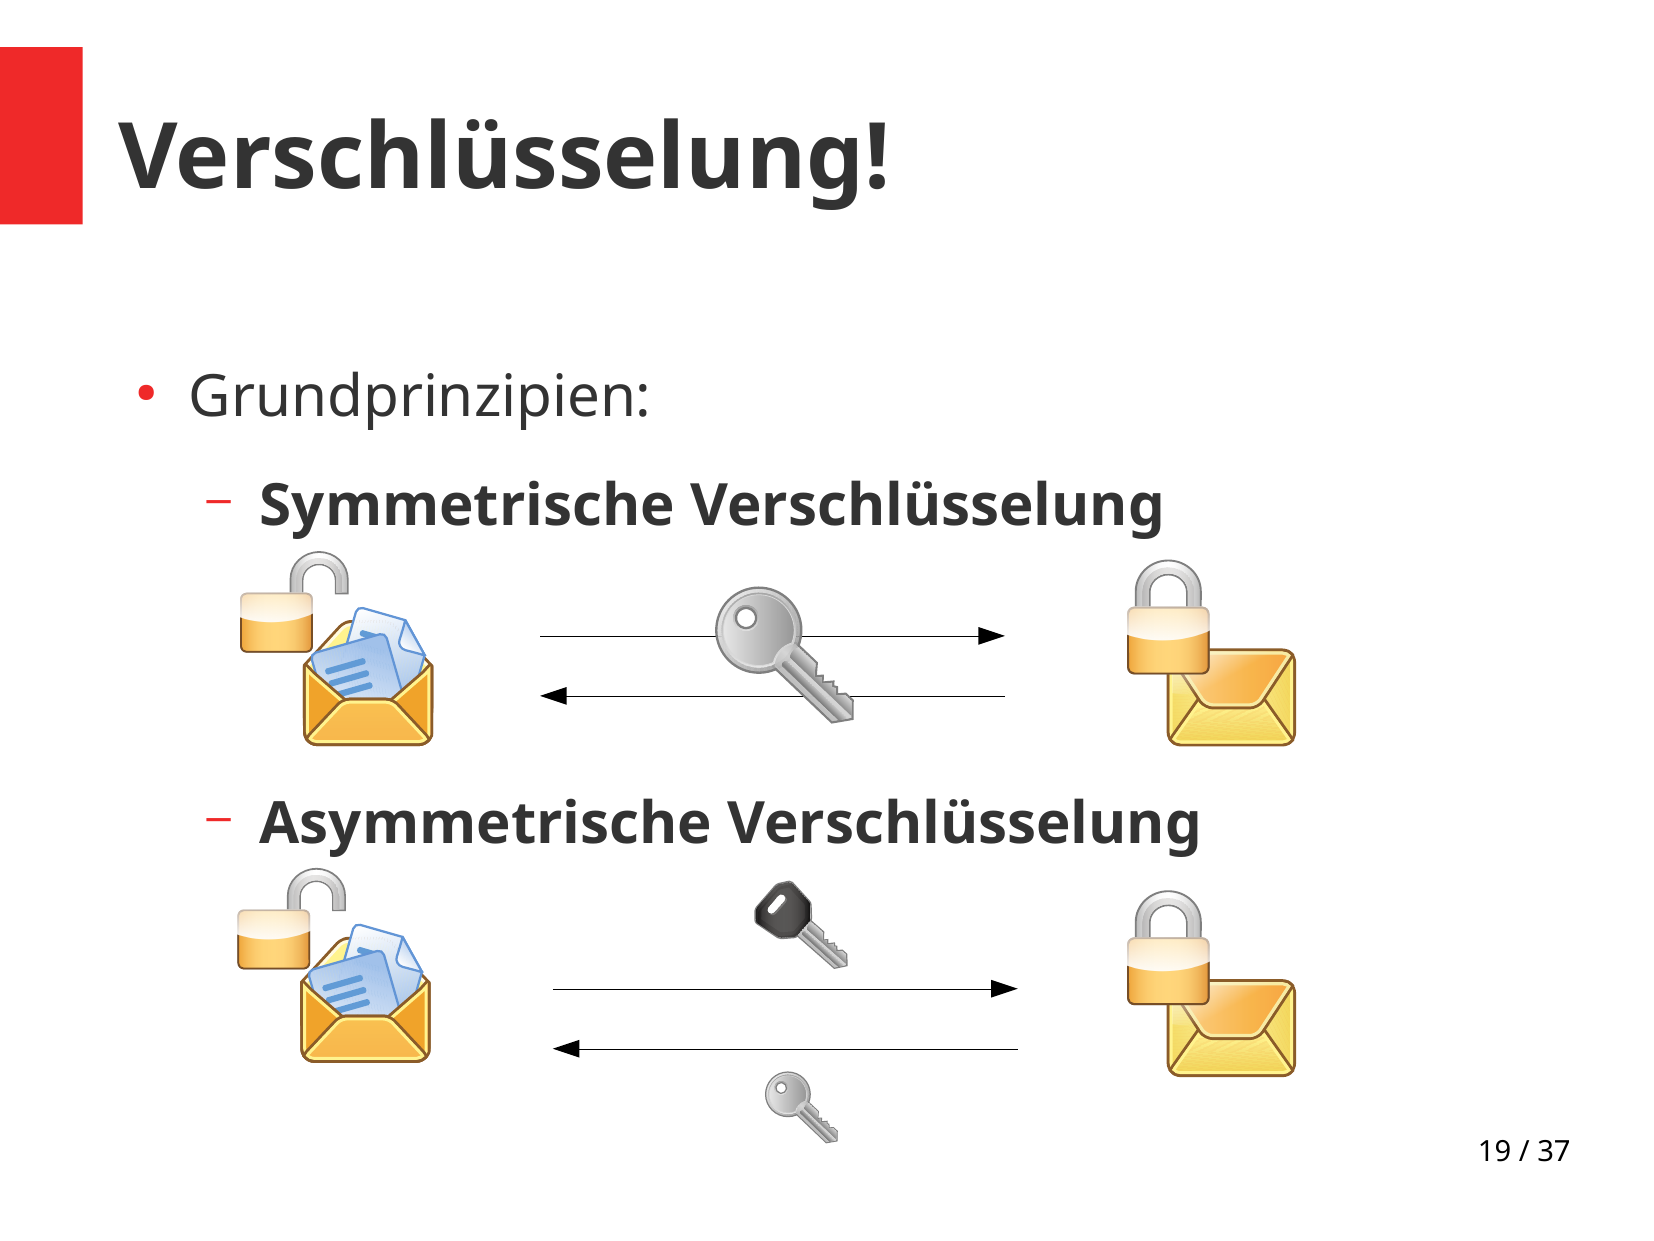

# Verschlüsselung!
Grundprinzipien:
Symmetrische Verschlüsselung
Asymmetrische Verschlüsselung
19